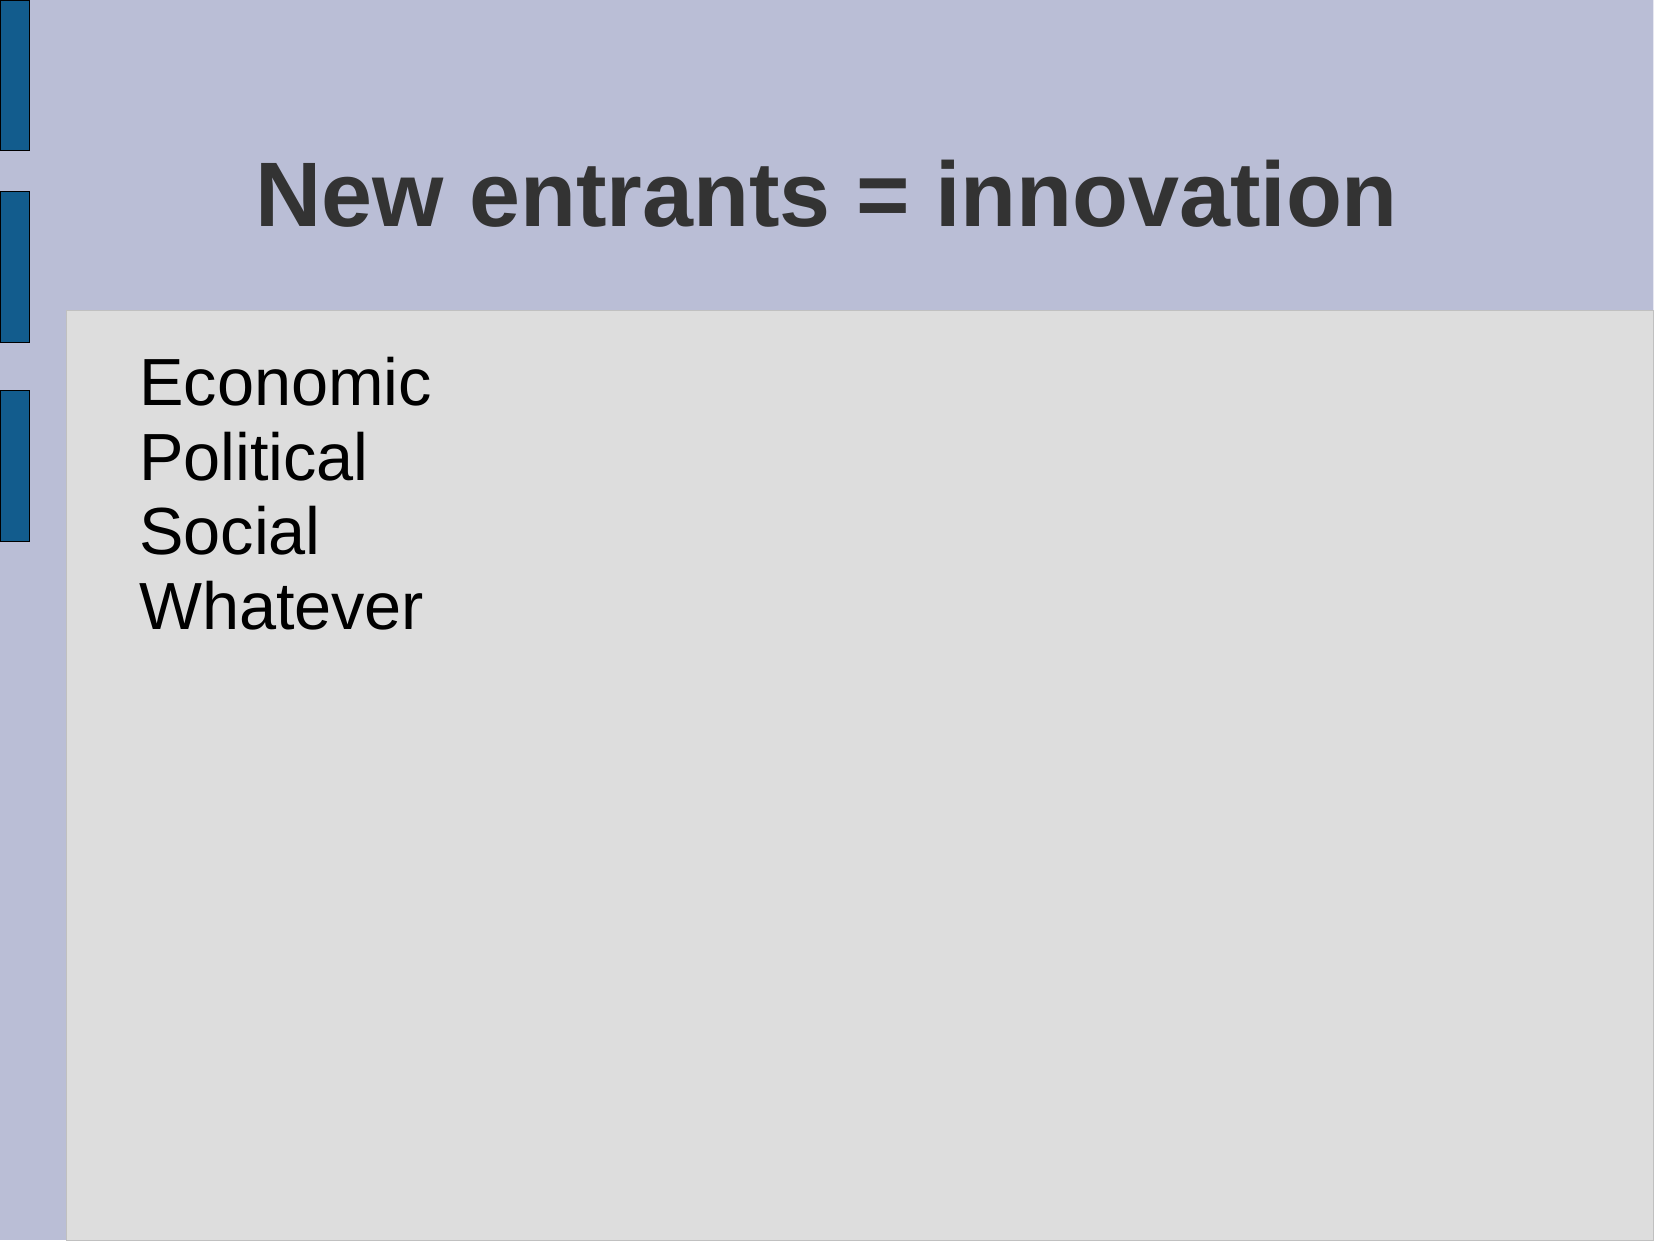

# New entrants = innovation
Economic
Political
Social
Whatever